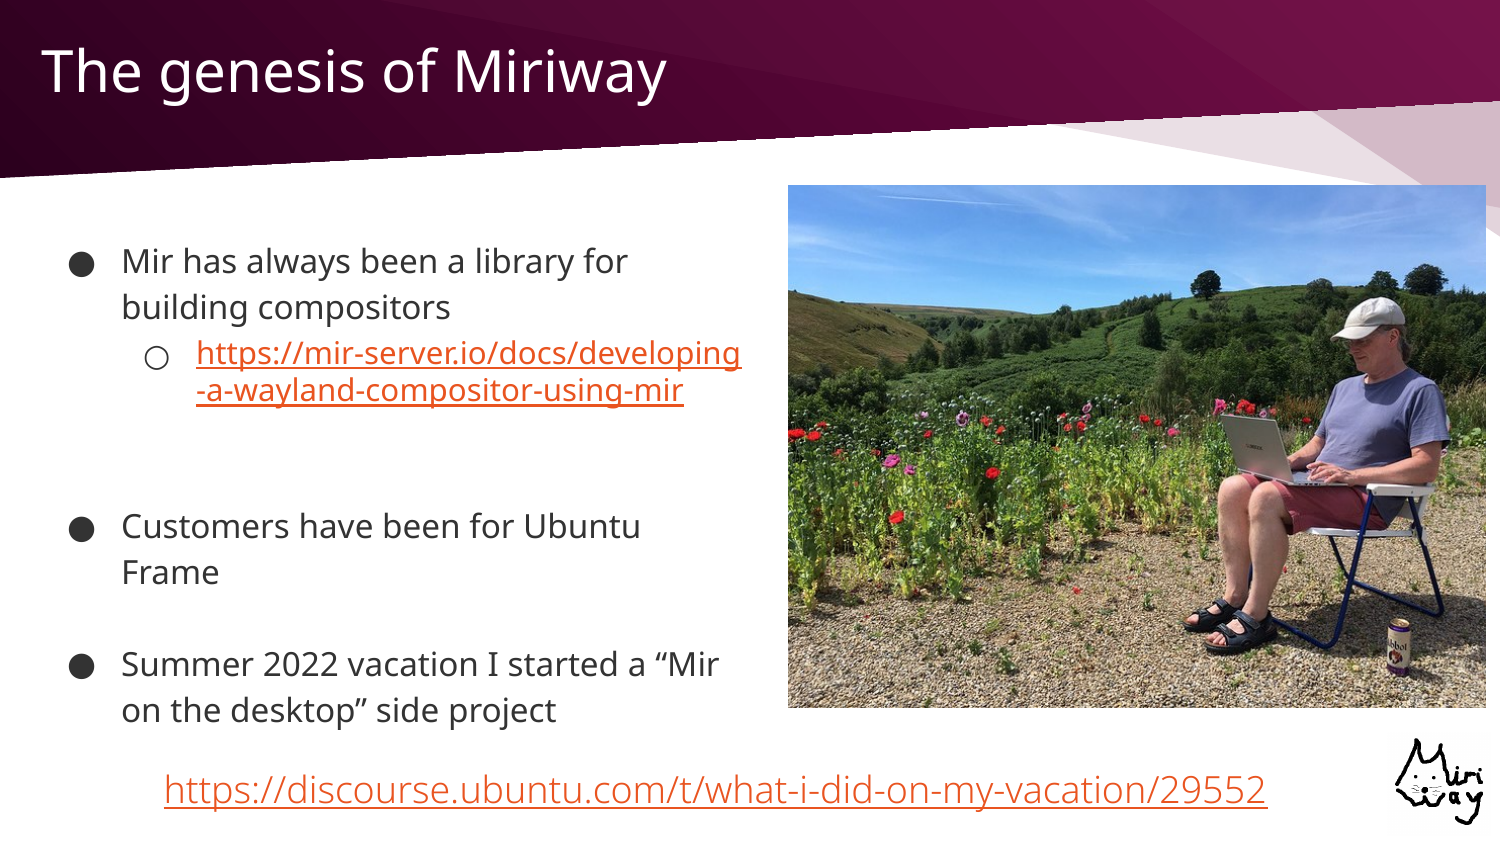

The genesis of Miriway
# Mir has always been a library for building compositors
https://mir-server.io/docs/developing-a-wayland-compositor-using-mir
Customers have been for Ubuntu Frame
Summer 2022 vacation I started a “Mir on the desktop” side project
https://discourse.ubuntu.com/t/what-i-did-on-my-vacation/29552